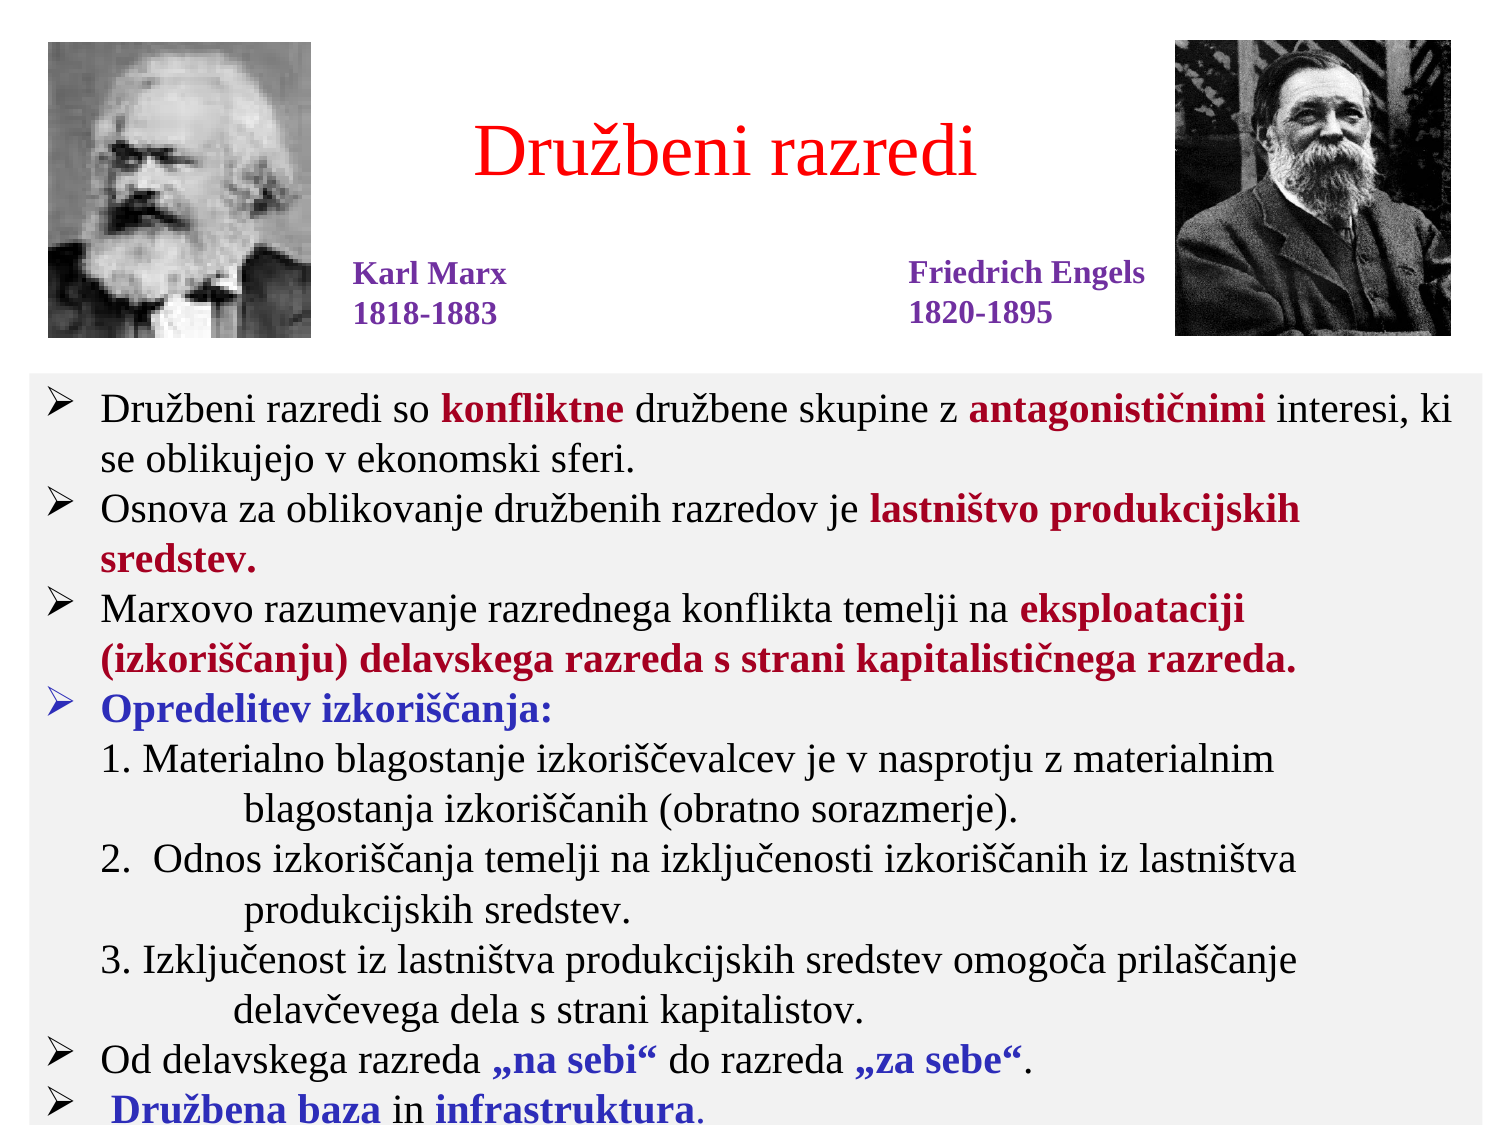

# Družbeni razredi
Friedrich Engels
1820-1895
Karl Marx
1818-1883
Družbeni razredi so konfliktne družbene skupine z antagonističnimi interesi, ki se oblikujejo v ekonomski sferi.
Osnova za oblikovanje družbenih razredov je lastništvo produkcijskih sredstev.
Marxovo razumevanje razrednega konflikta temelji na eksploataciji (izkoriščanju) delavskega razreda s strani kapitalističnega razreda.
Opredelitev izkoriščanja:
	1. Materialno blagostanje izkoriščevalcev je v nasprotju z materialnim
 blagostanja izkoriščanih (obratno sorazmerje).
	2. Odnos izkoriščanja temelji na izključenosti izkoriščanih iz lastništva
 produkcijskih sredstev.
	3. Izključenost iz lastništva produkcijskih sredstev omogoča prilaščanje
 delavčevega dela s strani kapitalistov.
Od delavskega razreda „na sebi“ do razreda „za sebe“.
 Družbena baza in infrastruktura.